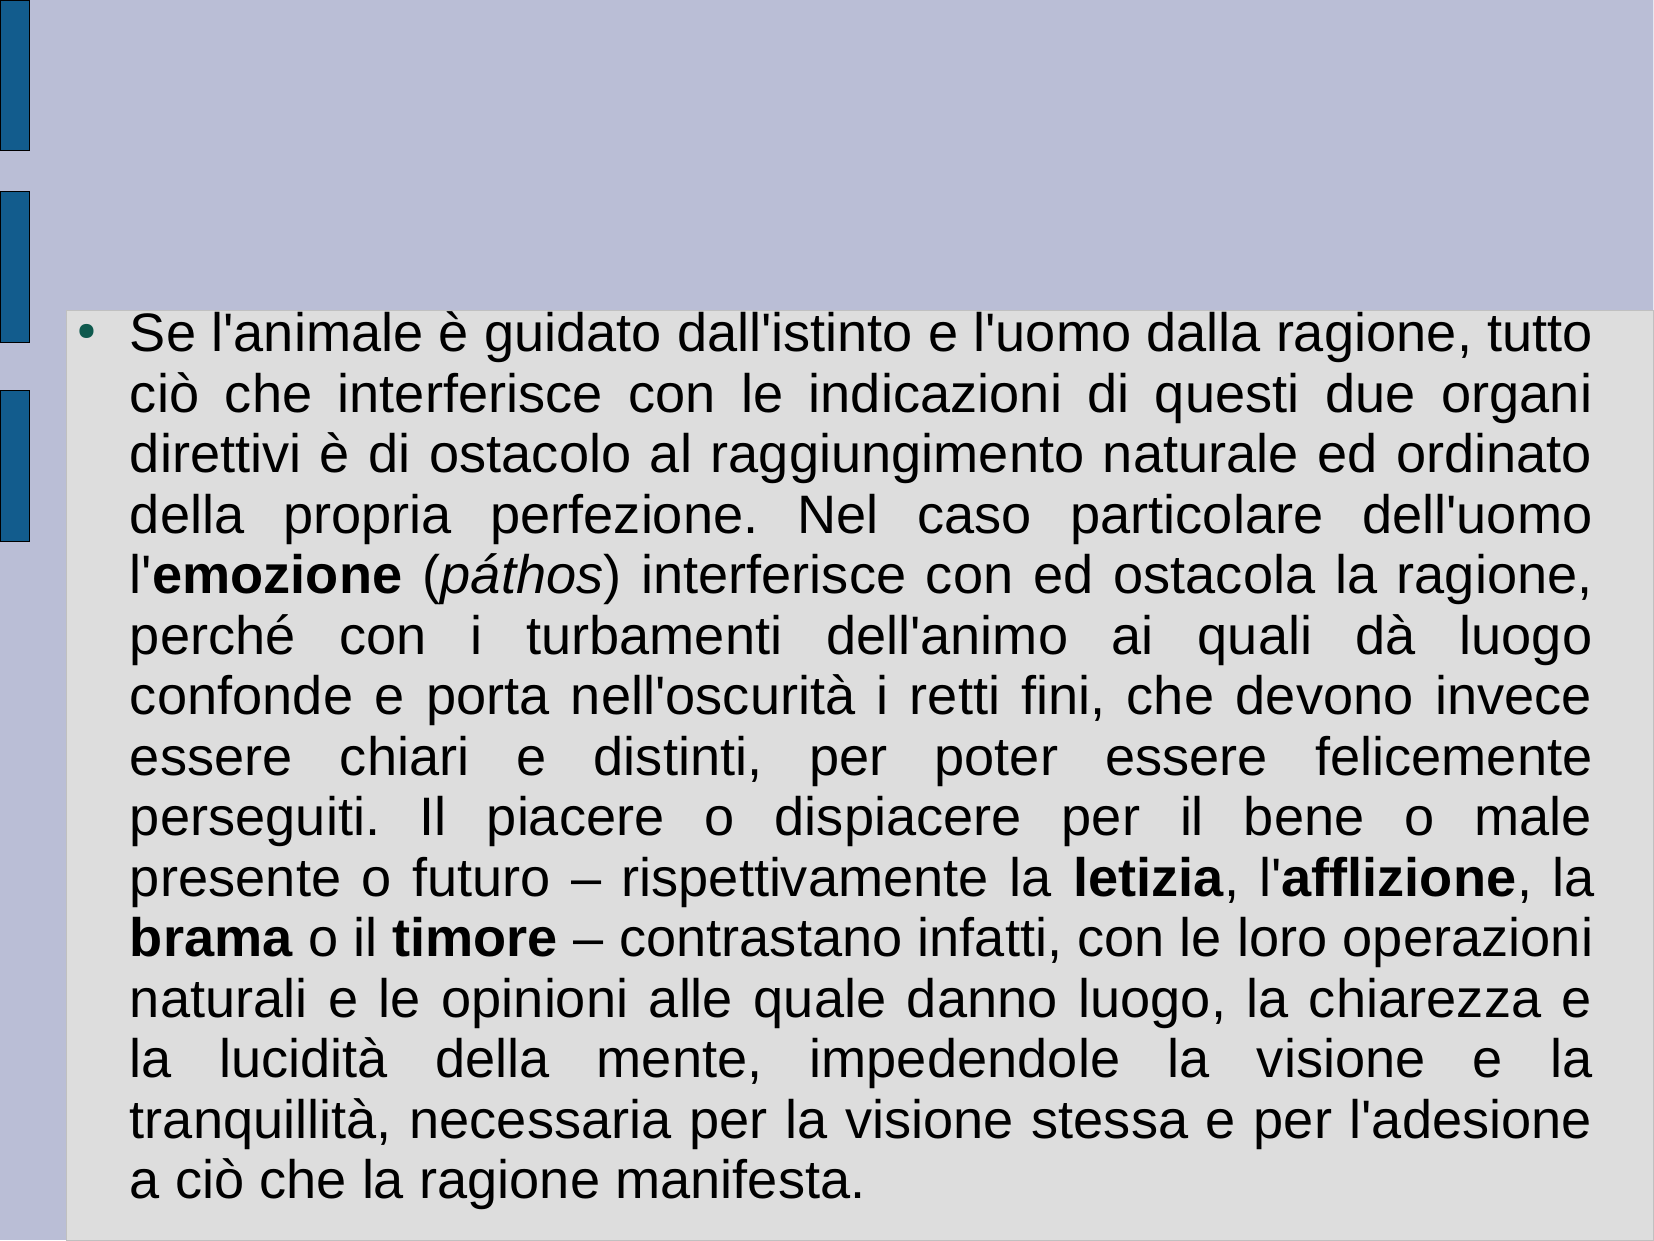

#
Se l'animale è guidato dall'istinto e l'uomo dalla ragione, tutto ciò che interferisce con le indicazioni di questi due organi direttivi è di ostacolo al raggiungimento naturale ed ordinato della propria perfezione. Nel caso particolare dell'uomo l'emozione (páthos) interferisce con ed ostacola la ragione, perché con i turbamenti dell'animo ai quali dà luogo confonde e porta nell'oscurità i retti fini, che devono invece essere chiari e distinti, per poter essere felicemente perseguiti. Il piacere o dispiacere per il bene o male presente o futuro – rispettivamente la letizia, l'afflizione, la brama o il timore – contrastano infatti, con le loro operazioni naturali e le opinioni alle quale danno luogo, la chiarezza e la lucidità della mente, impedendole la visione e la tranquillità, necessaria per la visione stessa e per l'adesione a ciò che la ragione manifesta.